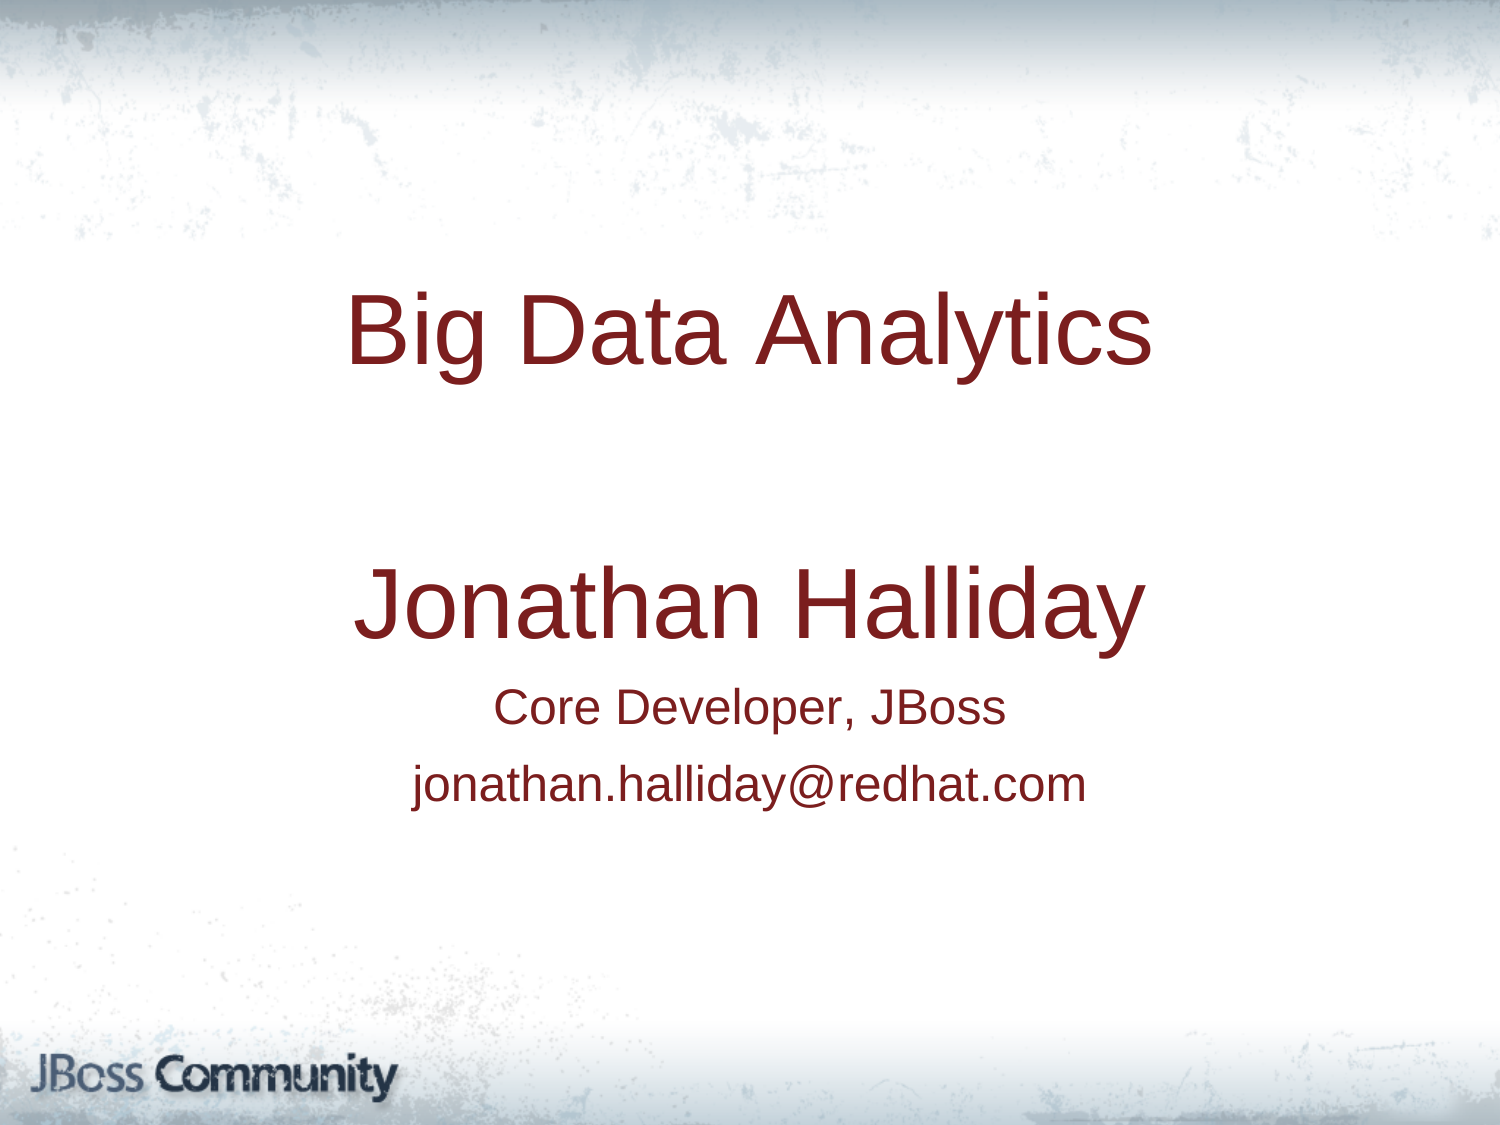

# Big Data Analytics
Jonathan Halliday
Core Developer, JBoss
jonathan.halliday@redhat.com